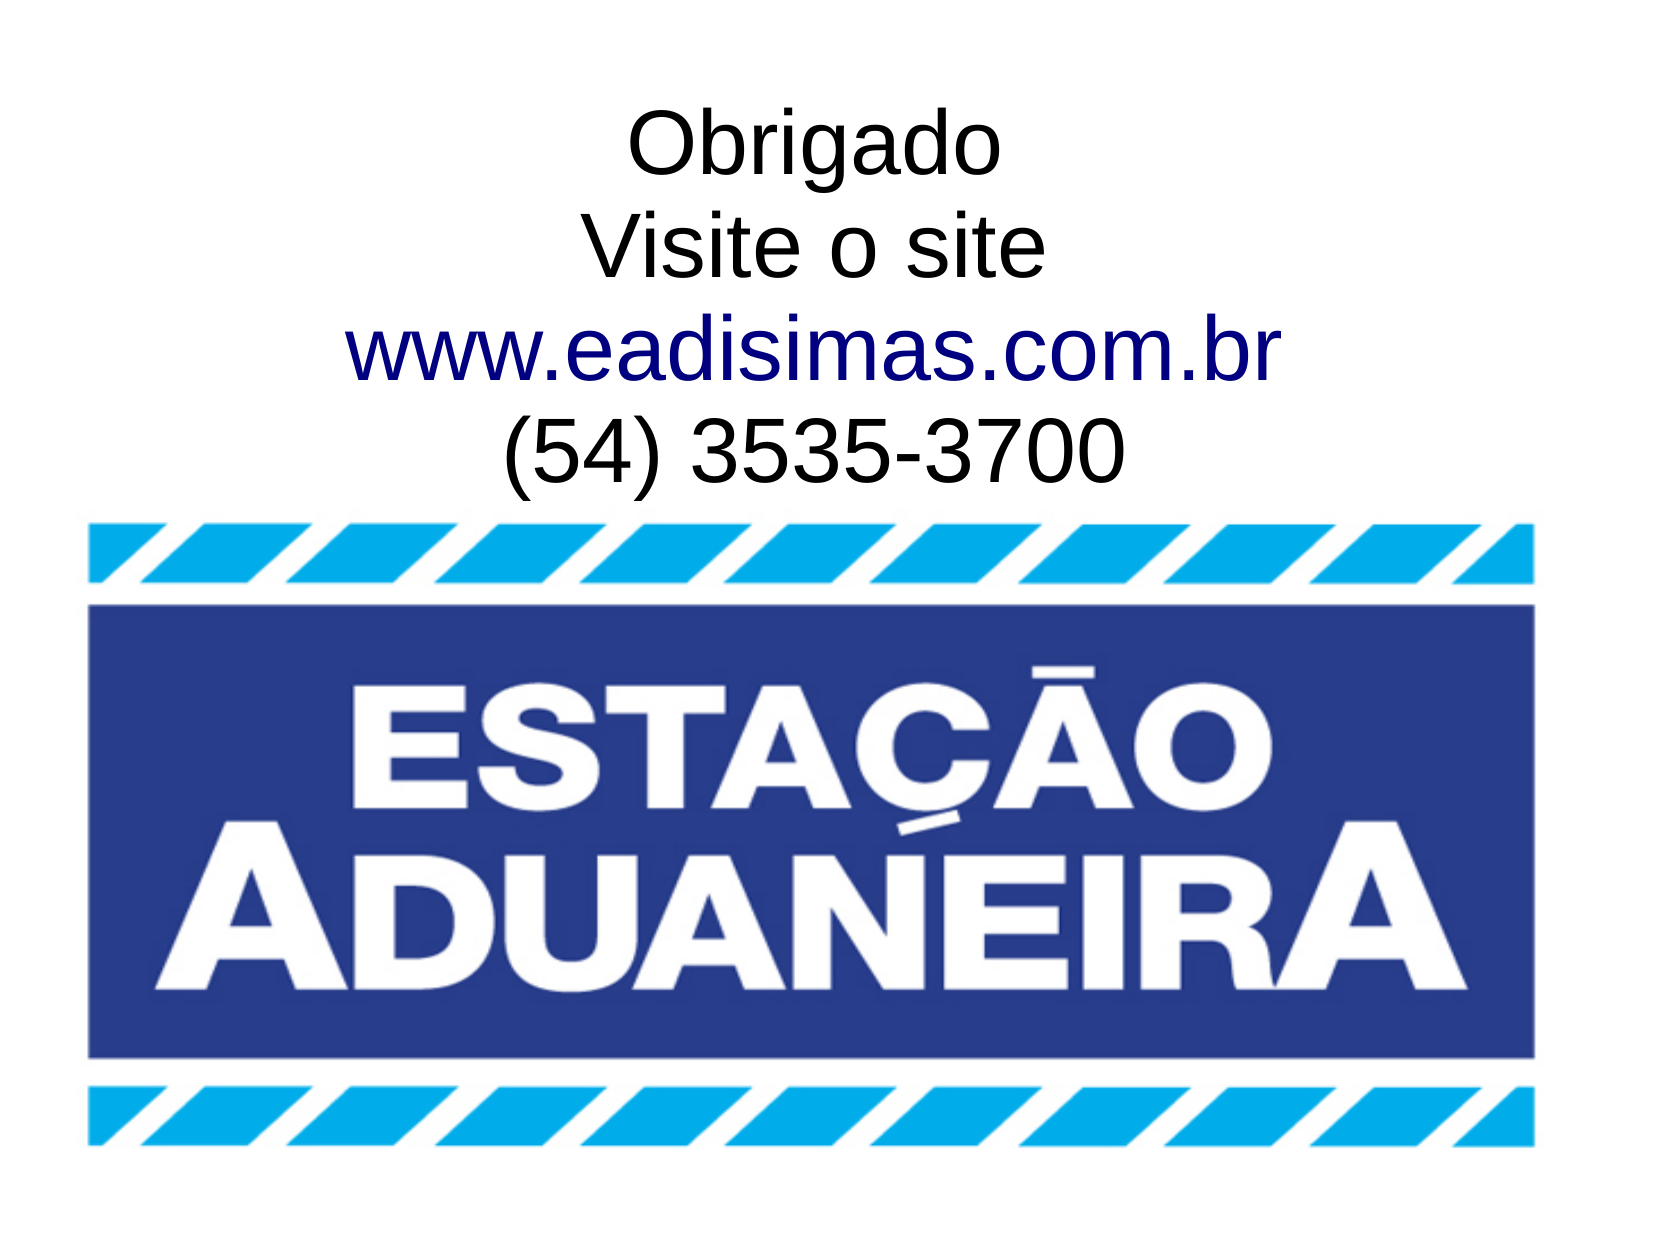

# Obrigado Visite o site www.eadisimas.com.br (54) 3535-3700